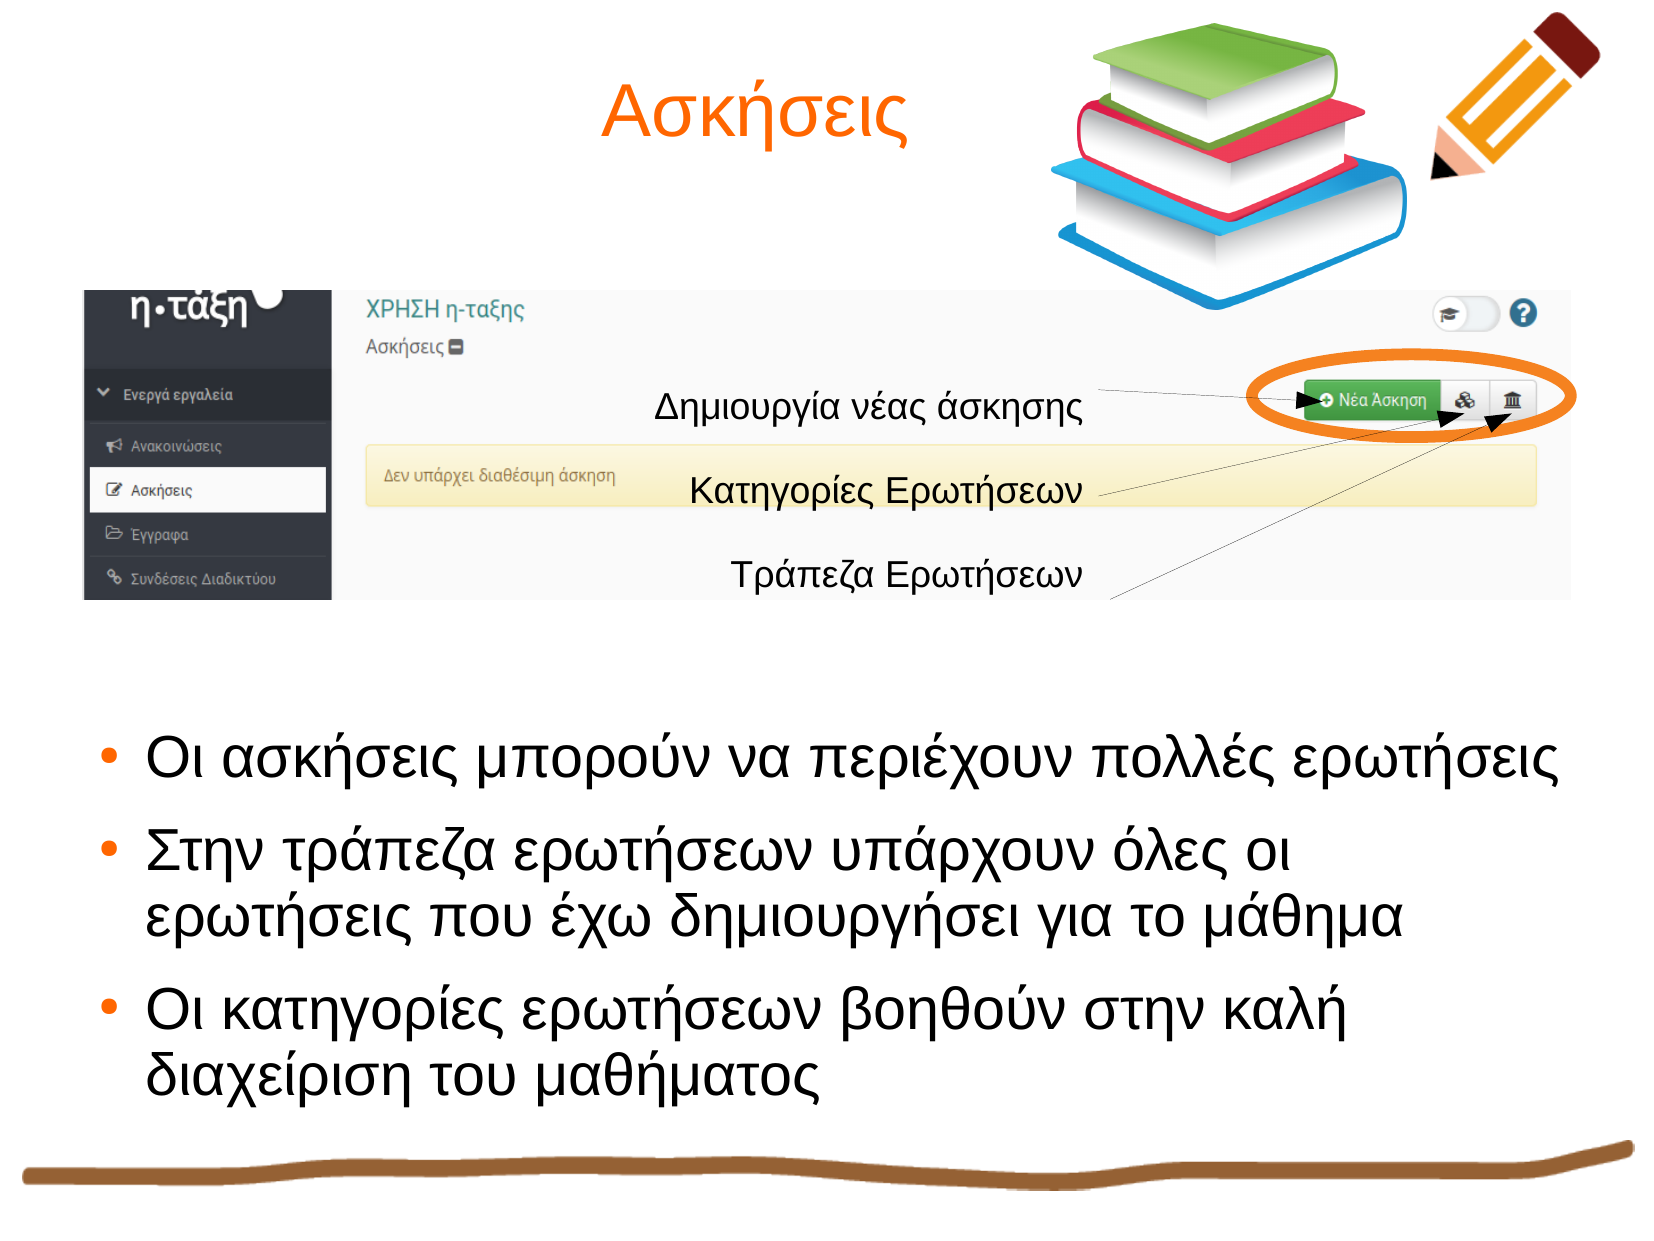

# Ασκήσεις
Δημιουργία νέας άσκησης
Κατηγορίες Ερωτήσεων
Τράπεζα Ερωτήσεων
Οι ασκήσεις μπορούν να περιέχουν πολλές ερωτήσεις
Στην τράπεζα ερωτήσεων υπάρχουν όλες οι ερωτήσεις που έχω δημιουργήσει για το μάθημα
Οι κατηγορίες ερωτήσεων βοηθούν στην καλή διαχείριση του μαθήματος